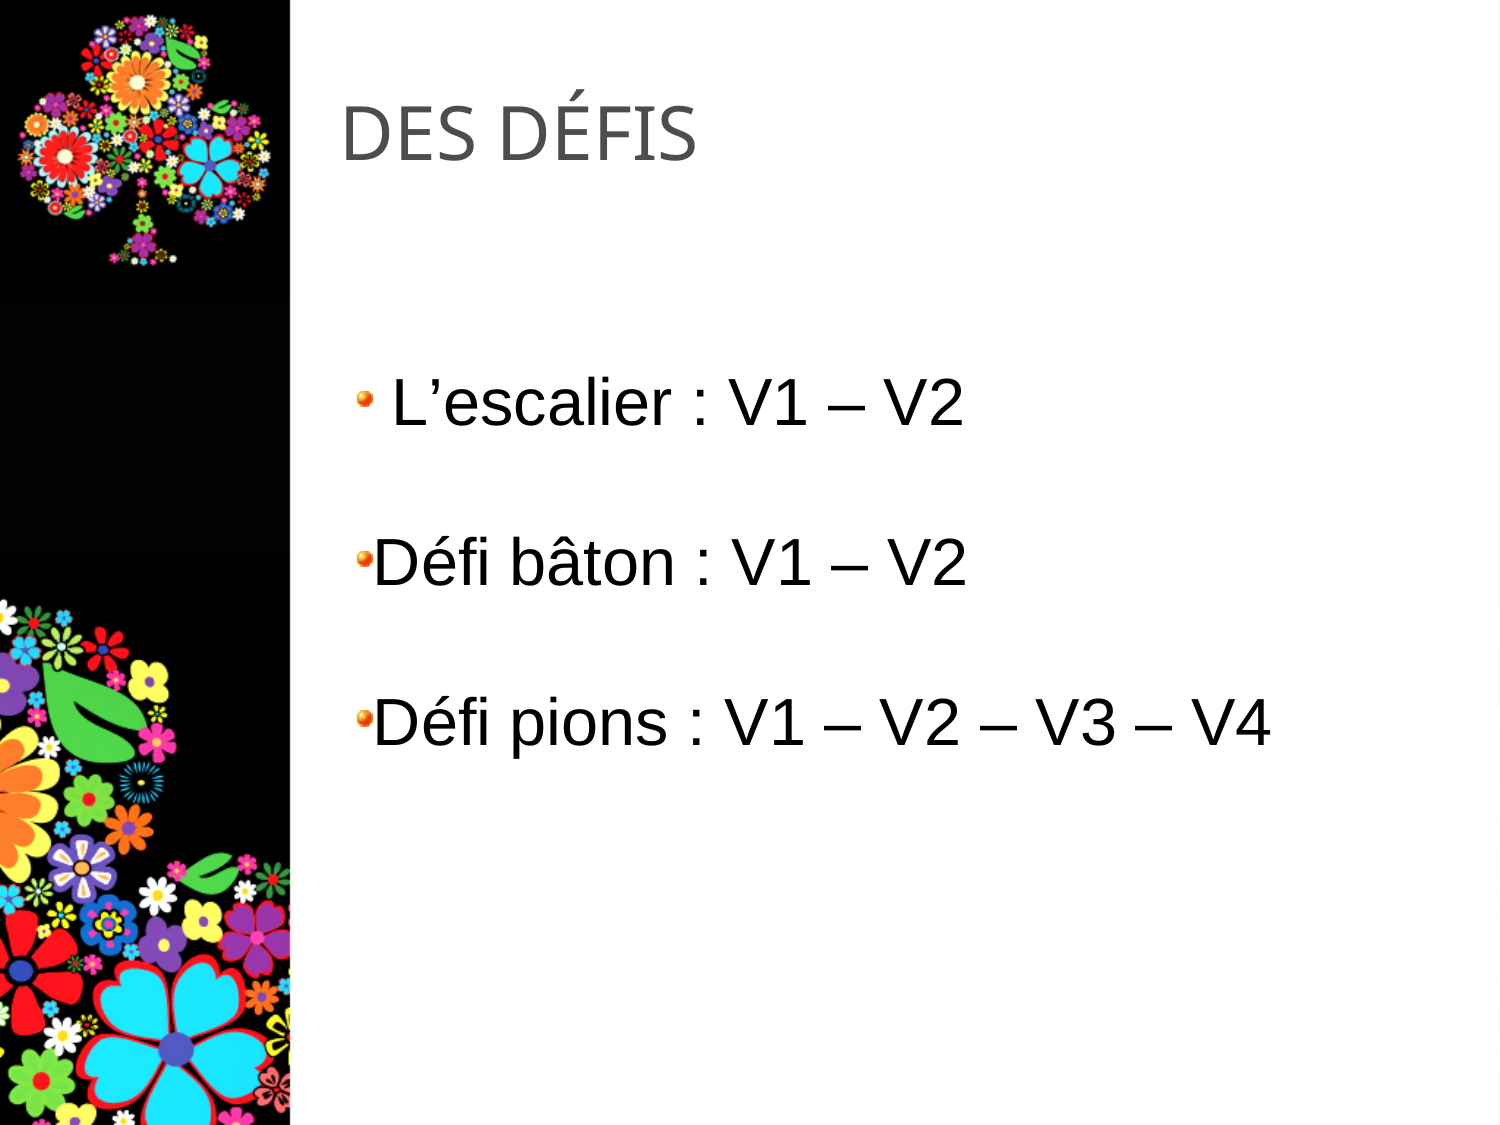

# DES DÉFIS
 L’escalier : V1 – V2
Défi bâton : V1 – V2
Défi pions : V1 – V2 – V3 – V4